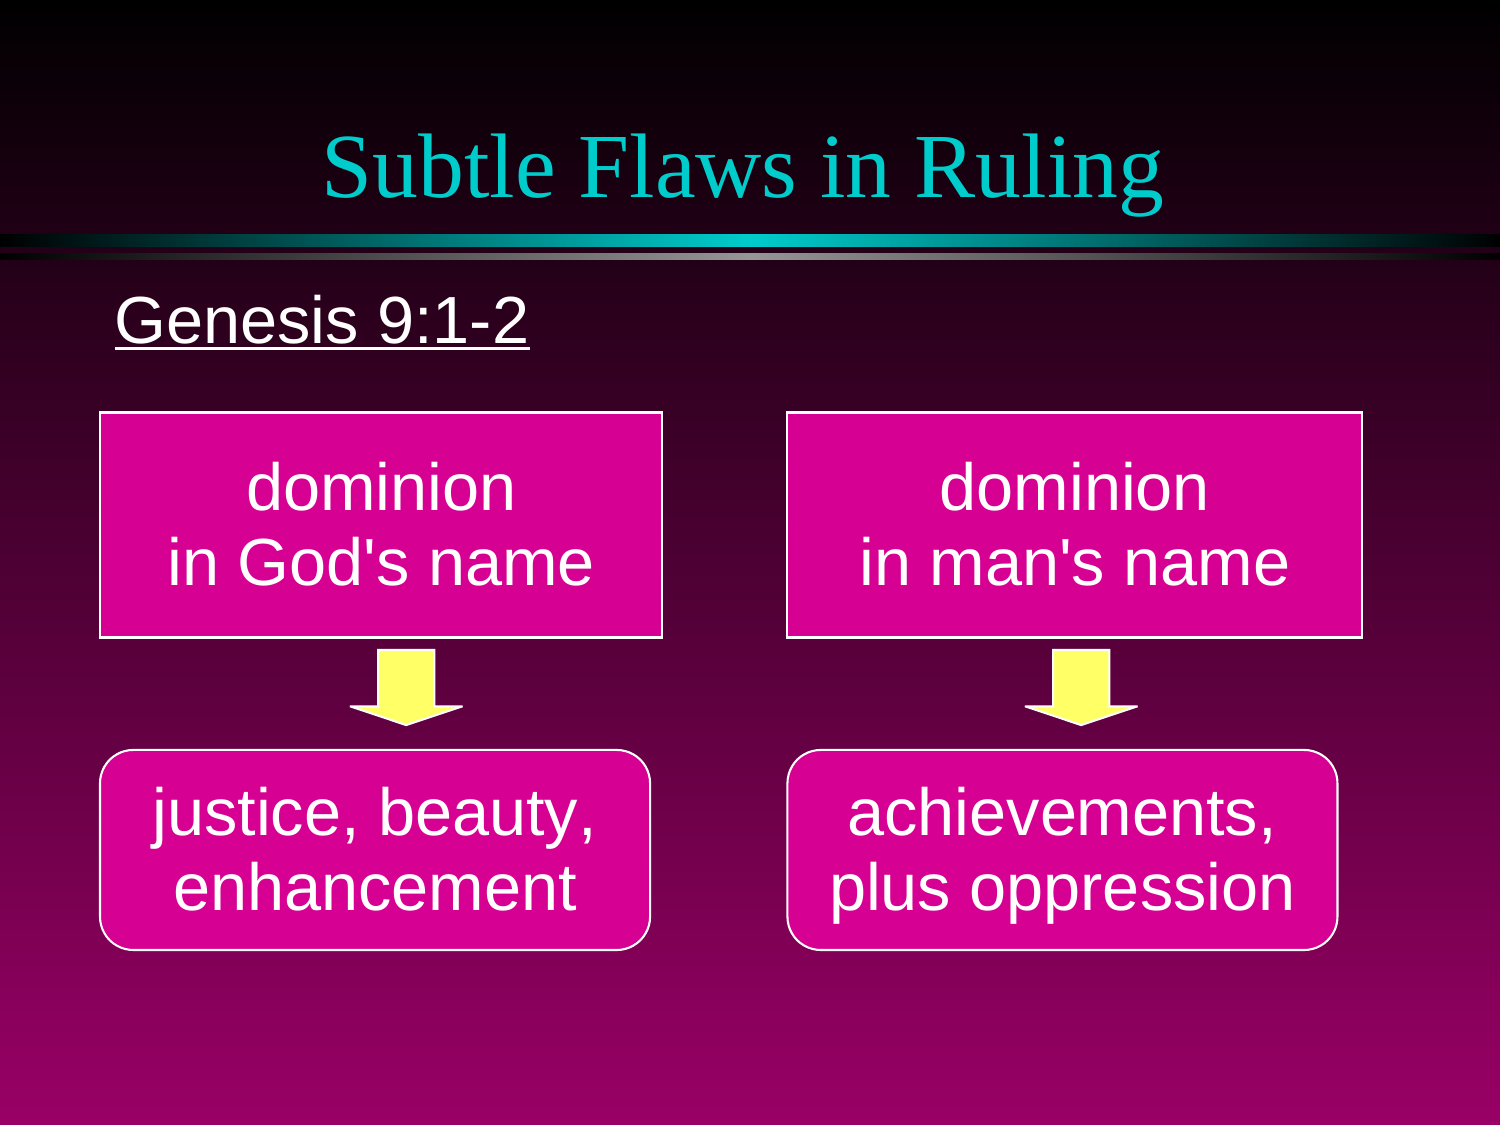

# Subtle Flaws in Ruling
Genesis 9:1-2
dominion
in God's name
dominion
in man's name
justice, beauty,
enhancement
achievements,
plus oppression